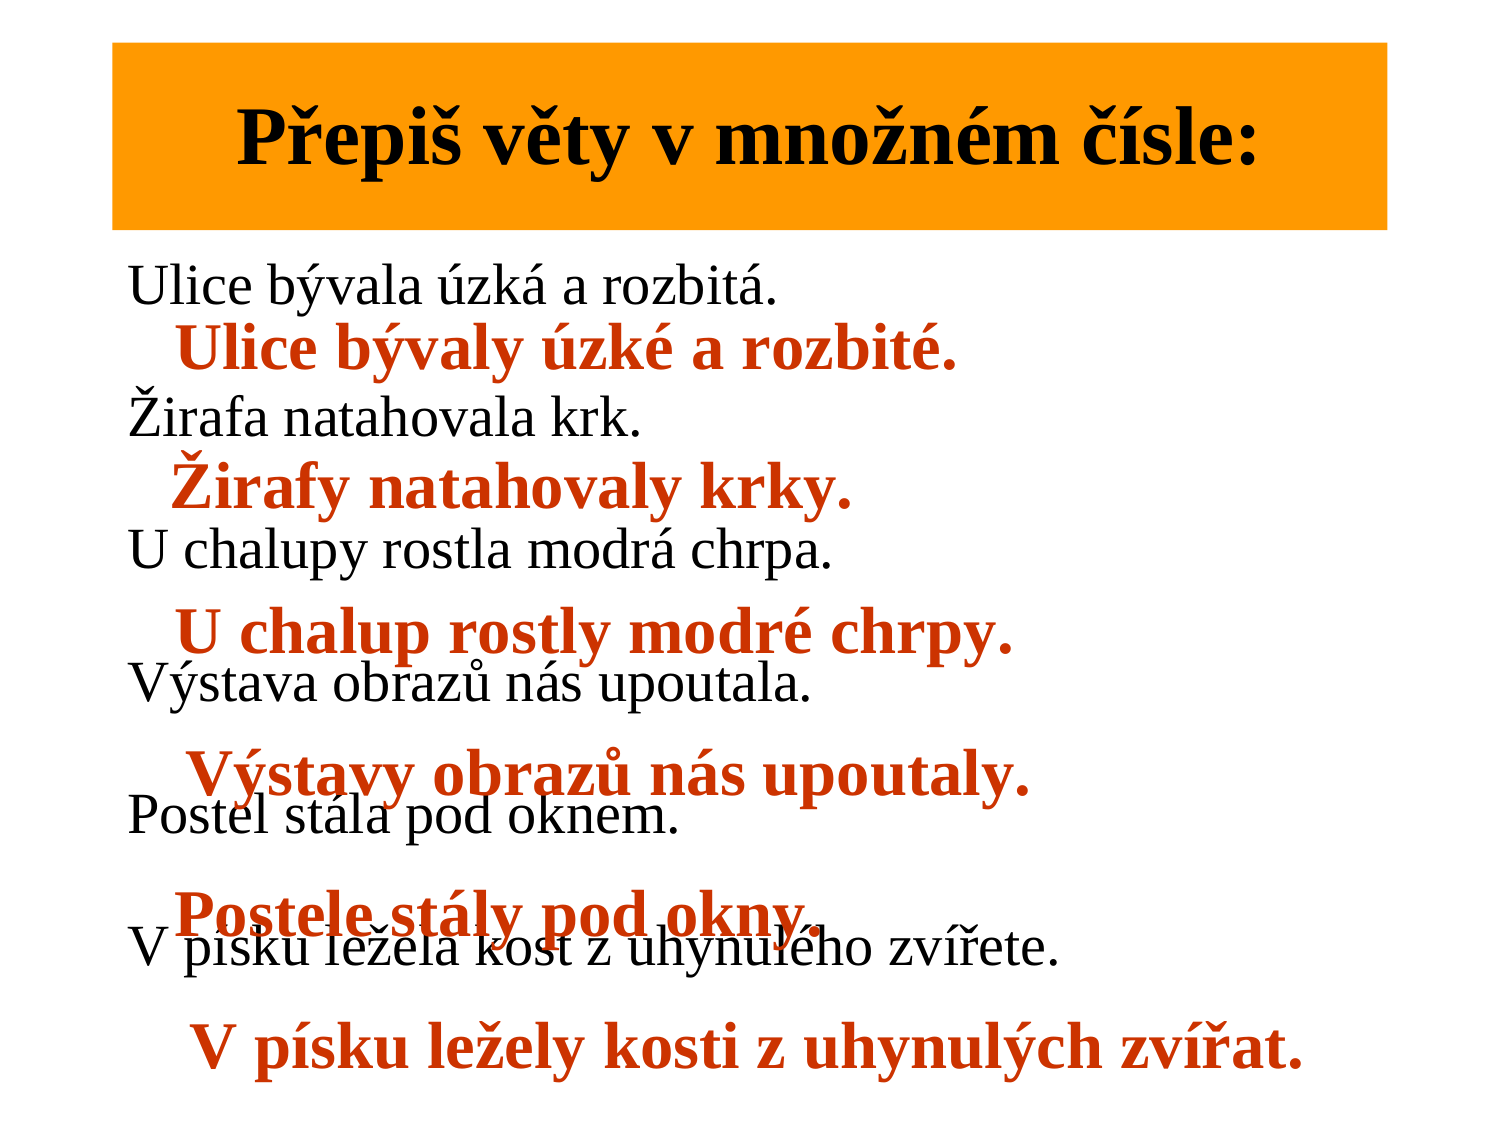

Přepiš věty v množném čísle:
# Ulice bývala úzká a rozbitá.
Žirafa natahovala krk.
U chalupy rostla modrá chrpa.
Výstava obrazů nás upoutala.
Postel stála pod oknem.
V písku ležela kost z uhynulého zvířete.
Ulice bývaly úzké a rozbité.
Žirafy natahovaly krky.
U chalup rostly modré chrpy.
Výstavy obrazů nás upoutaly.
Postele stály pod okny.
V písku ležely kosti z uhynulých zvířat.